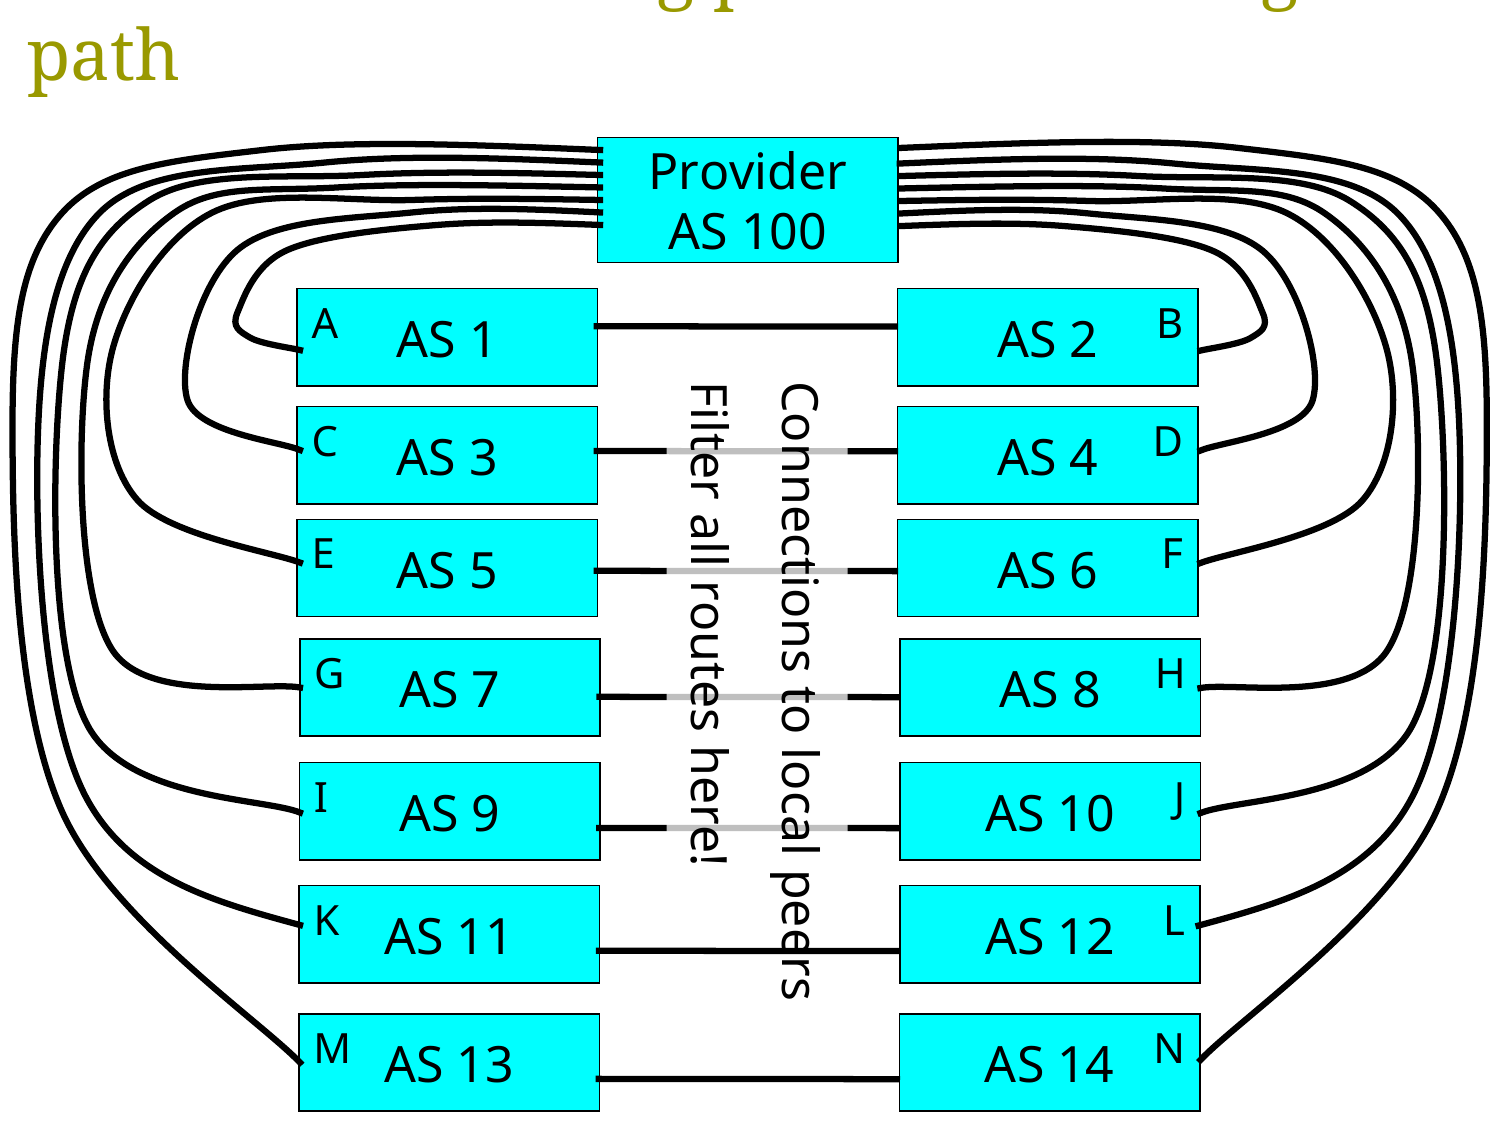

# Exercise 3: Filtering peer routes using AS-path
Provider
AS 100
A
AS 1
AS 2
B
Connections to local peers
Filter all routes here!
C
AS 3
AS 4
D
E
AS 5
AS 6
F
G
AS 7
AS 8
H
I
AS 9
AS 10
J
K
AS 11
AS 12
L
M
AS 13
AS 14
N